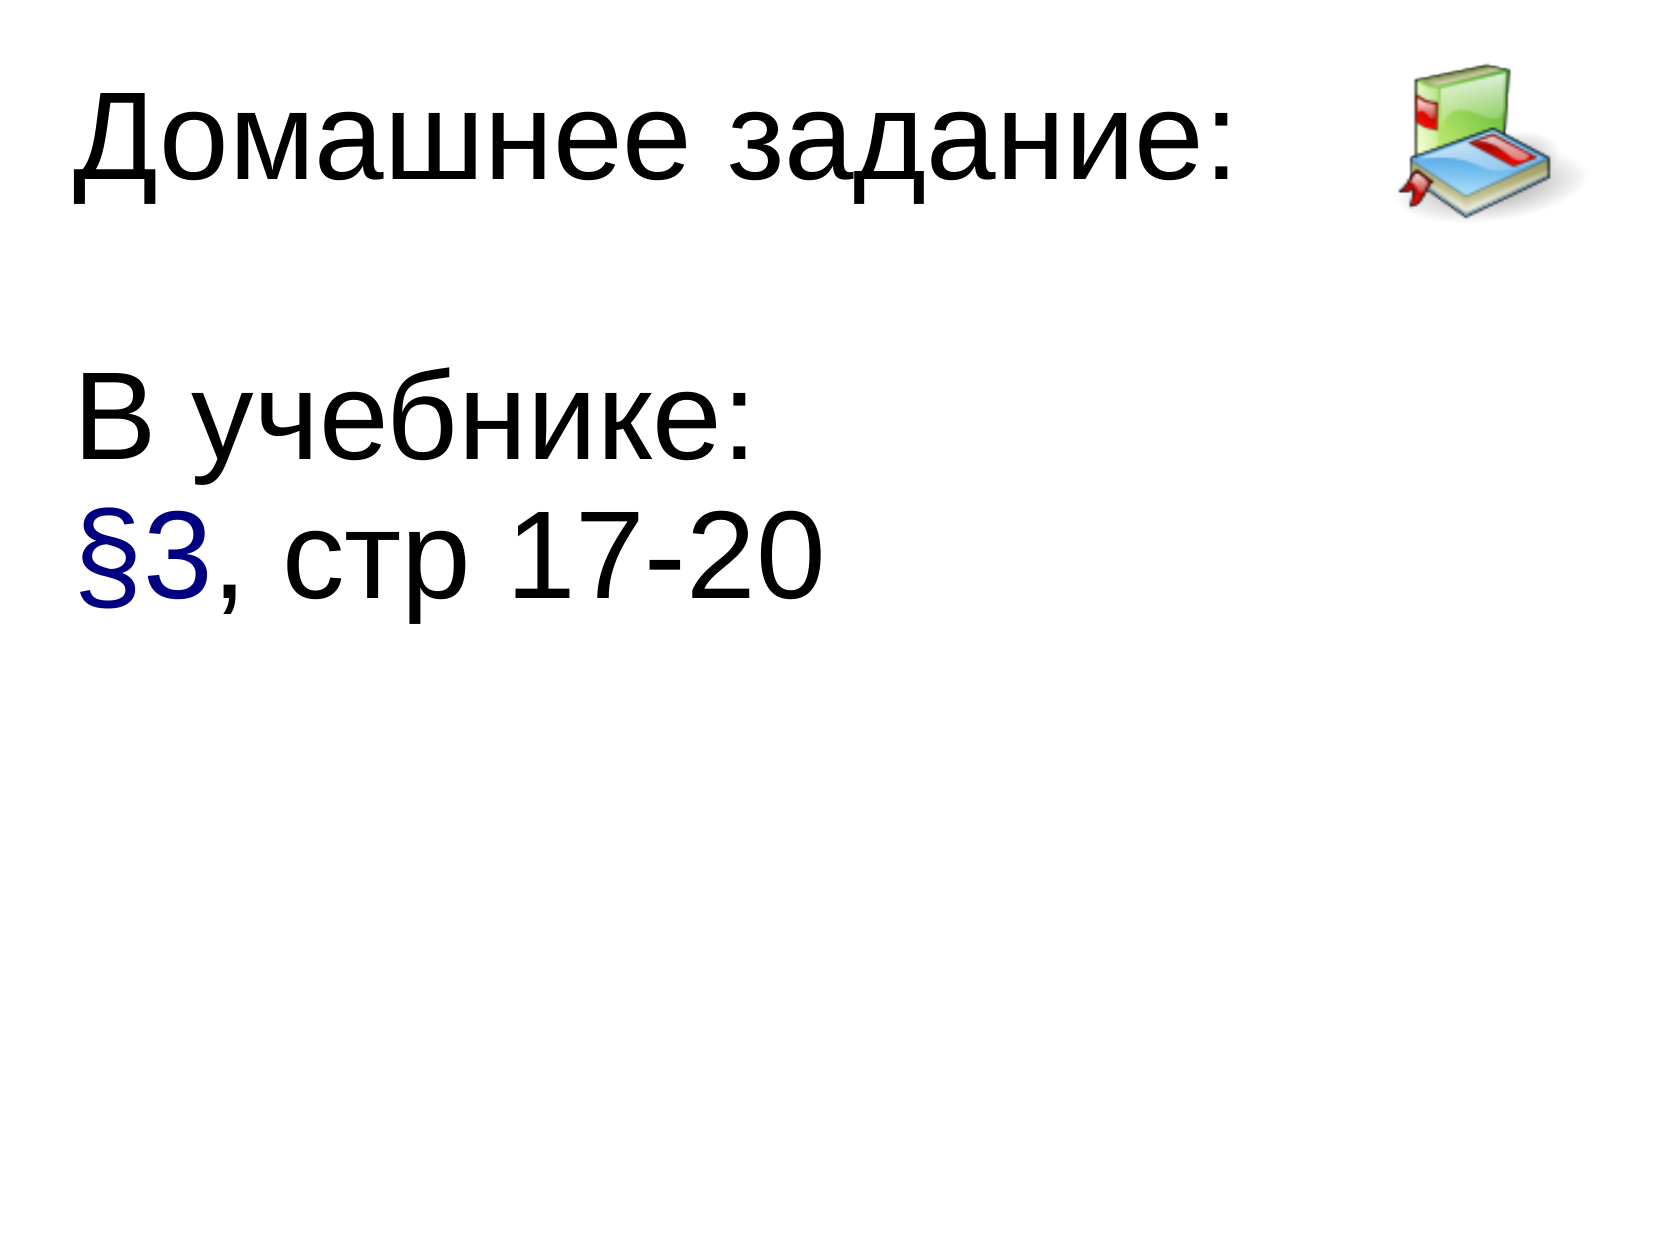

Домашнее задание:
В учебнике:
§3, стр 17-20